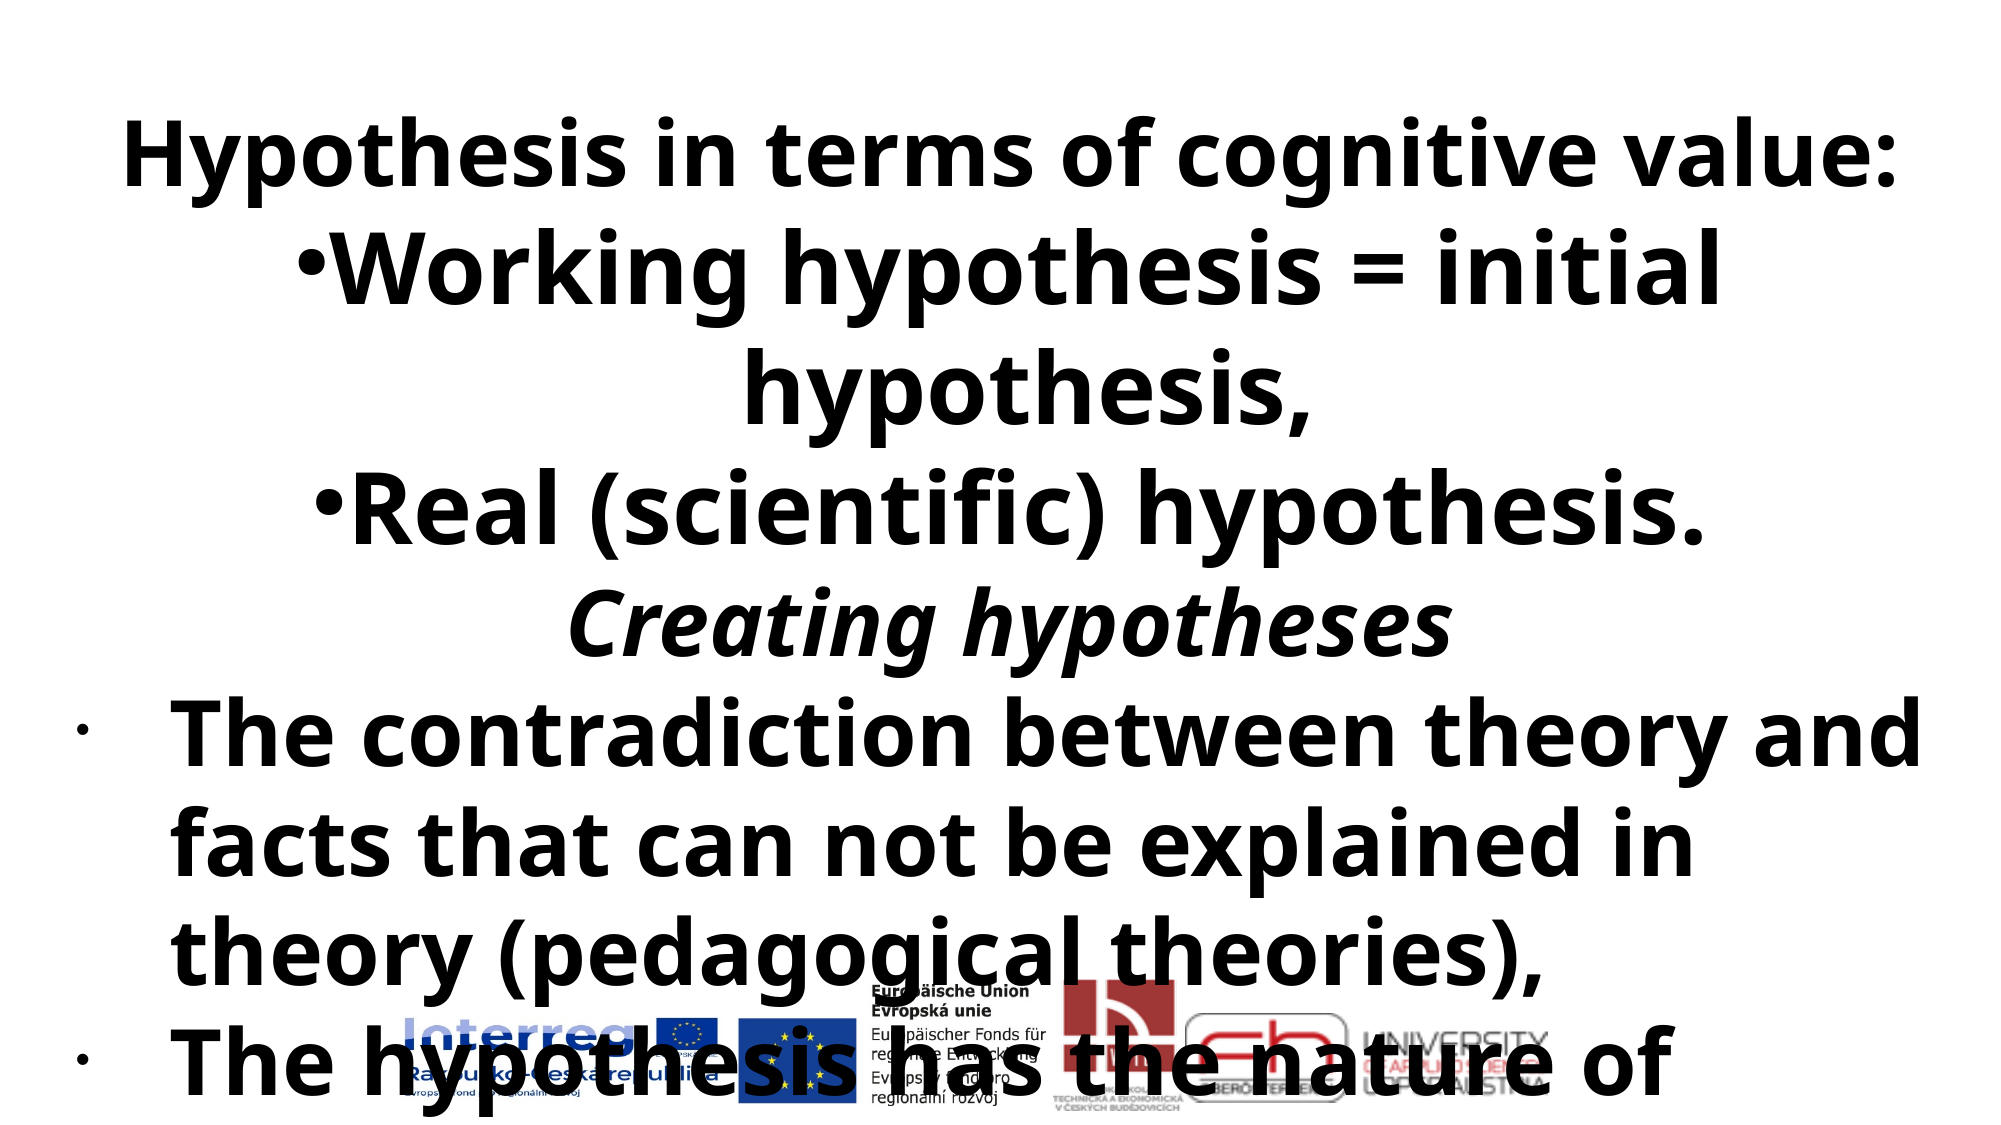

Hypothesis in terms of cognitive value:
Working hypothesis = initial hypothesis,
Real (scientific) hypothesis.
Creating hypotheses
The contradiction between theory and facts that can not be explained in theory (pedagogical theories),
The hypothesis has the nature of probability knowledge.
#